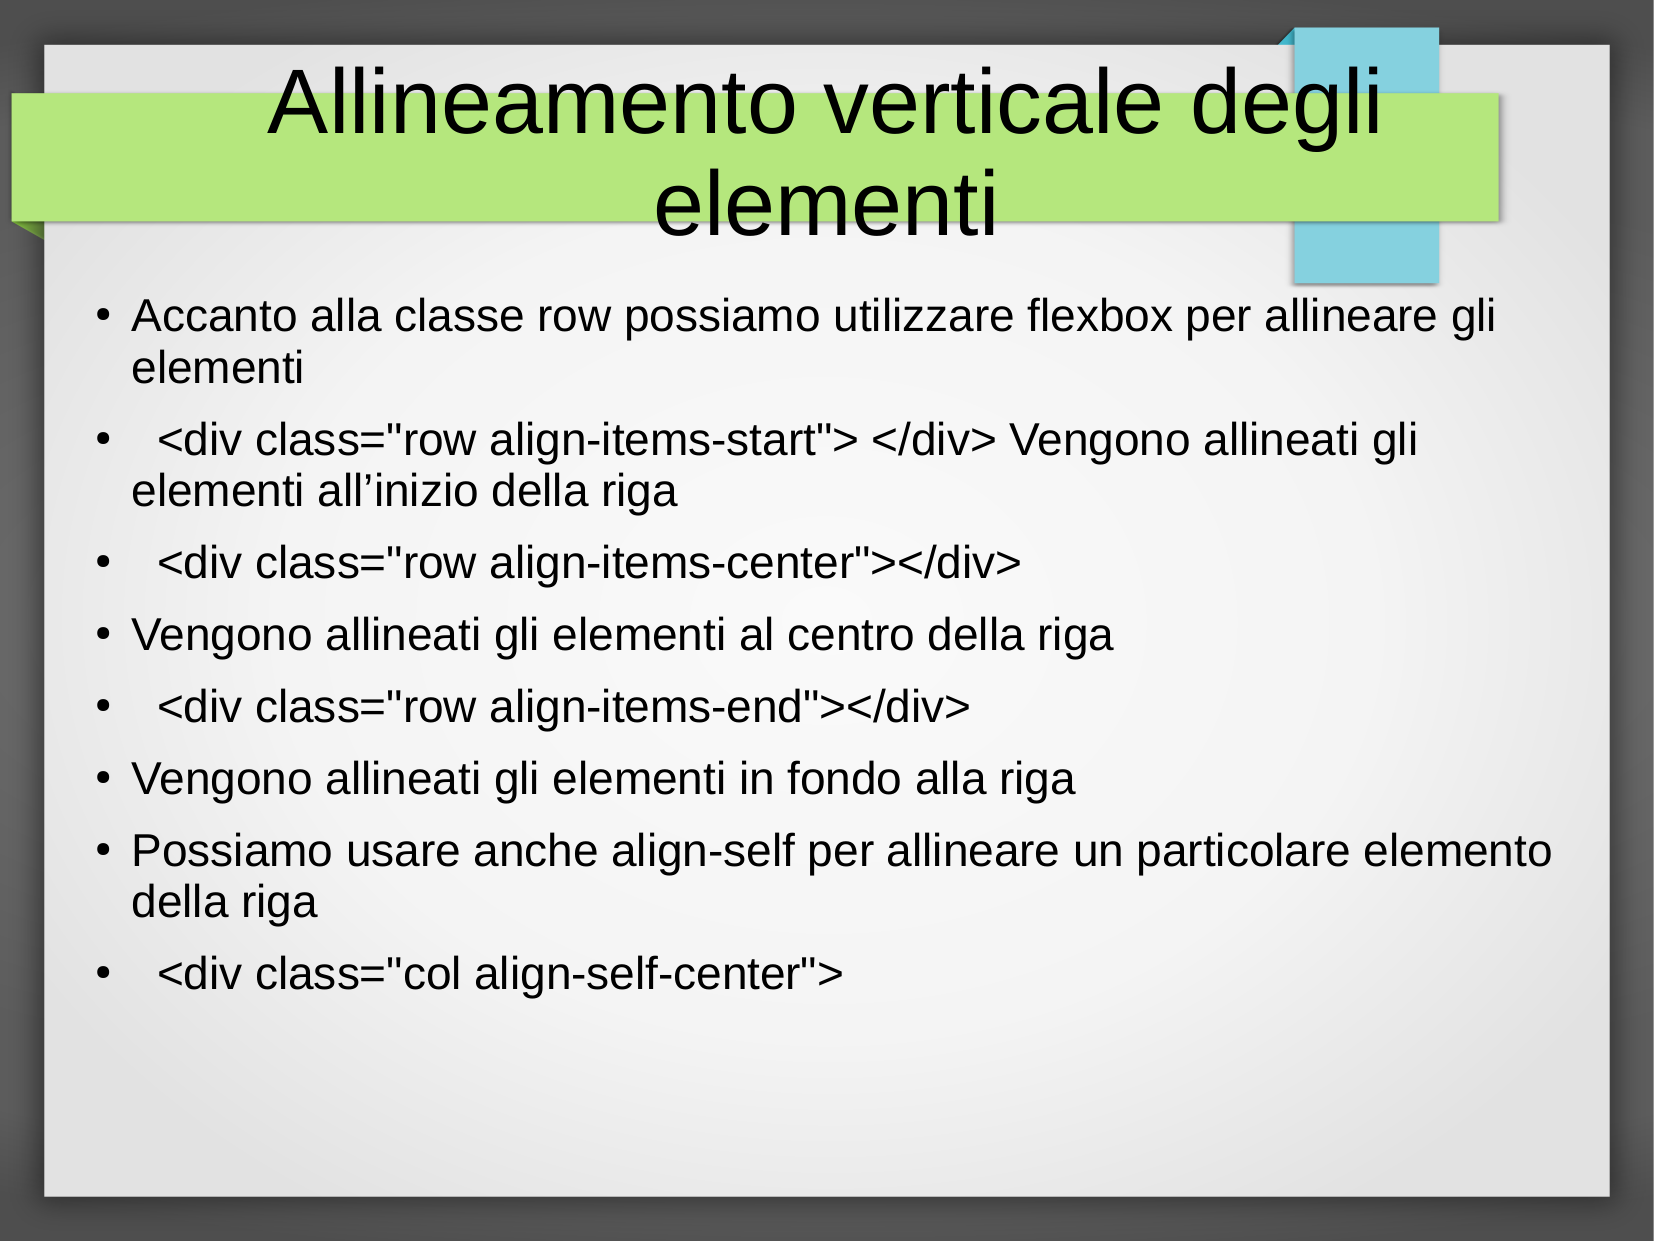

# Allineamento verticale degli elementi
Accanto alla classe row possiamo utilizzare flexbox per allineare gli elementi
 <div class="row align-items-start"> </div> Vengono allineati gli elementi all’inizio della riga
 <div class="row align-items-center"></div>
Vengono allineati gli elementi al centro della riga
 <div class="row align-items-end"></div>
Vengono allineati gli elementi in fondo alla riga
Possiamo usare anche align-self per allineare un particolare elemento della riga
 <div class="col align-self-center">